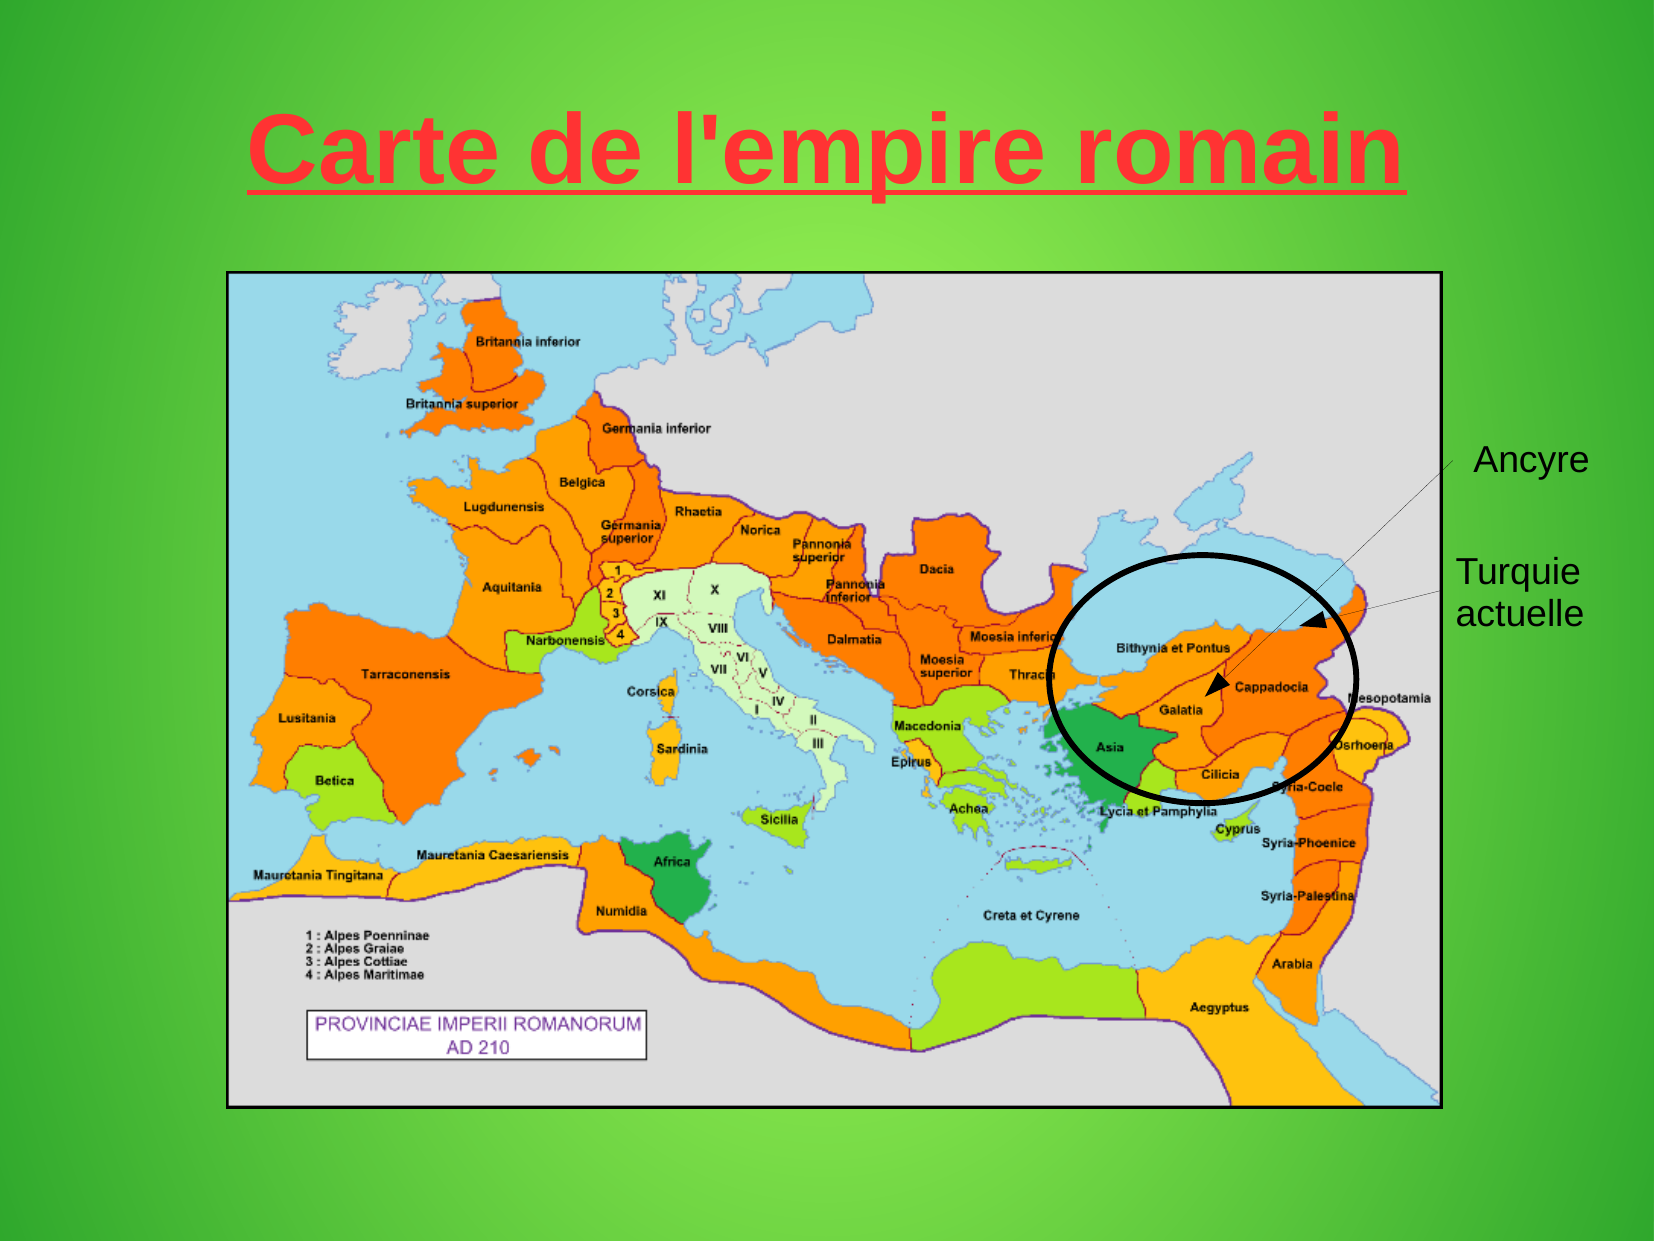

# Carte de l'empire romain
Ancyre
Turquie actuelle